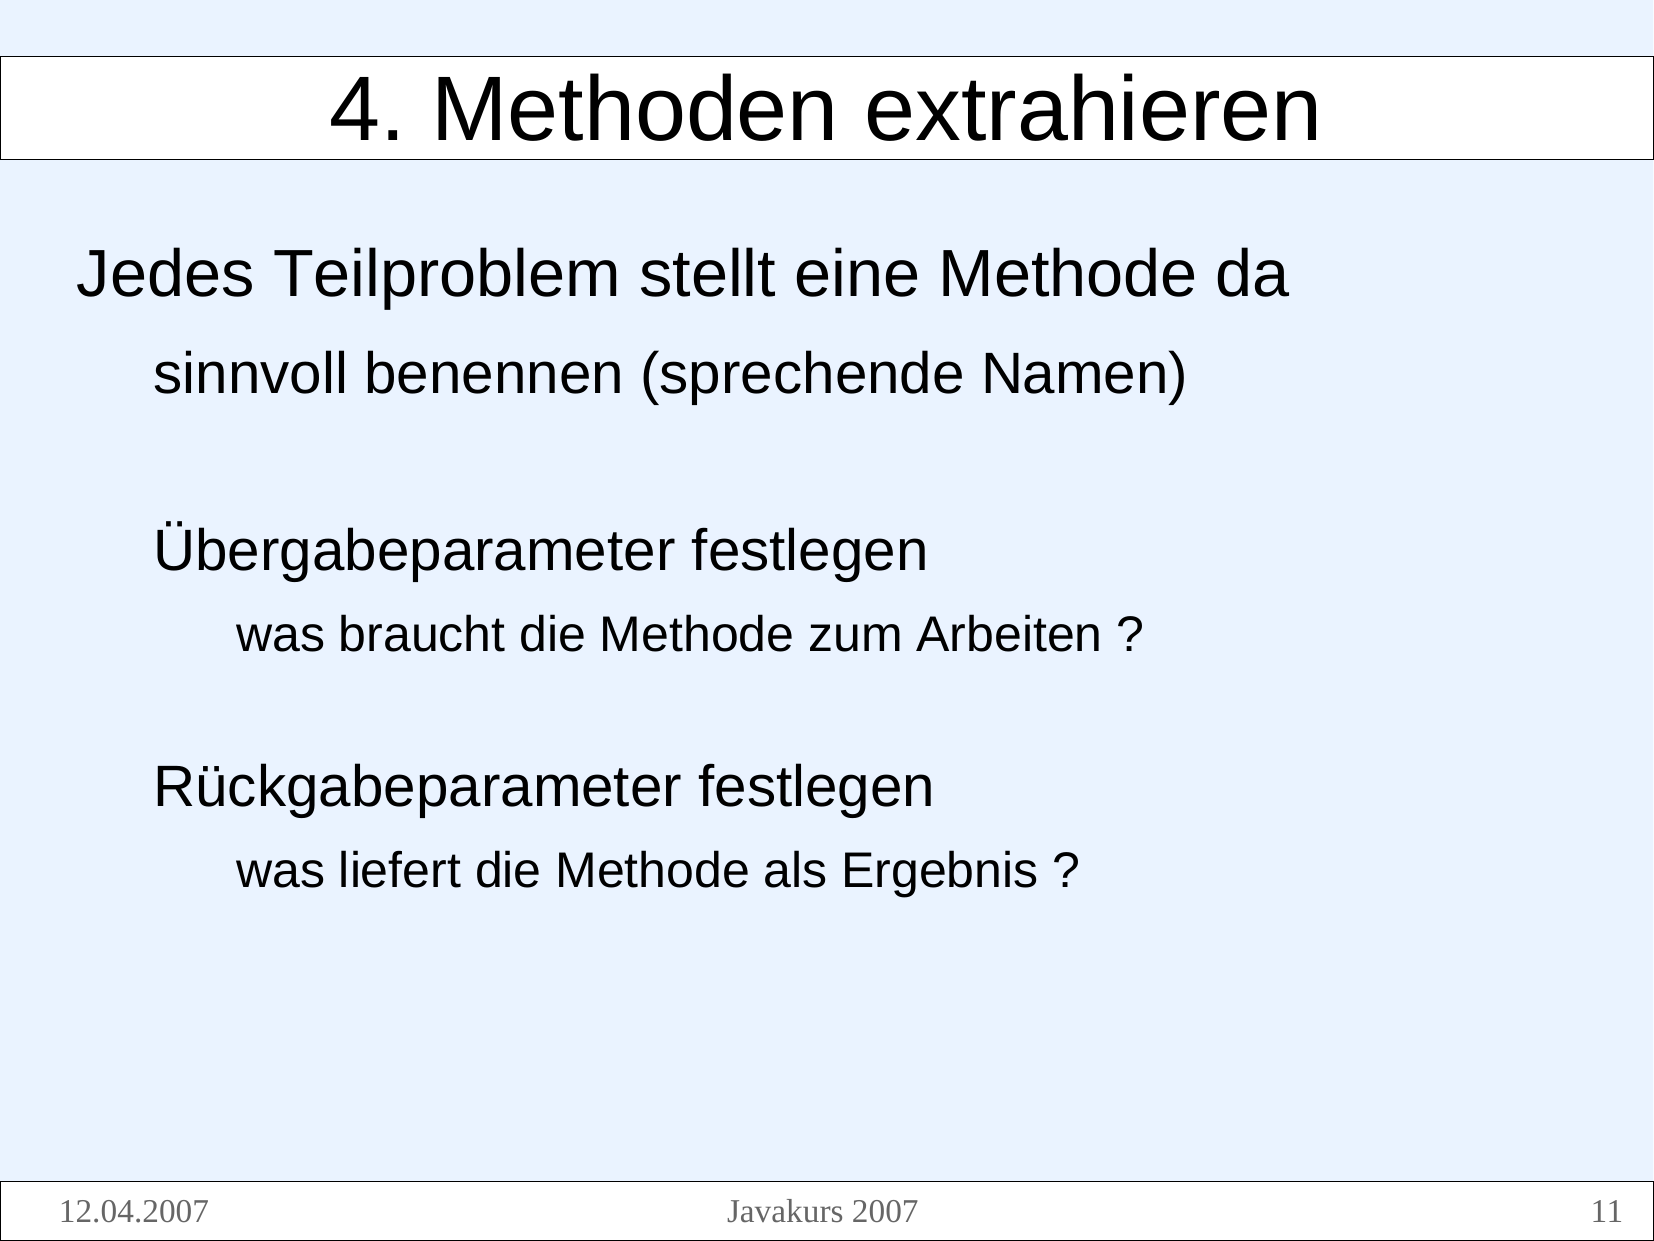

# 4. Methoden extrahieren
Jedes Teilproblem stellt eine Methode da
sinnvoll benennen (sprechende Namen)
Übergabeparameter festlegen
was braucht die Methode zum Arbeiten ?
Rückgabeparameter festlegen
was liefert die Methode als Ergebnis ?
12.04.2007
Javakurs 2007
11